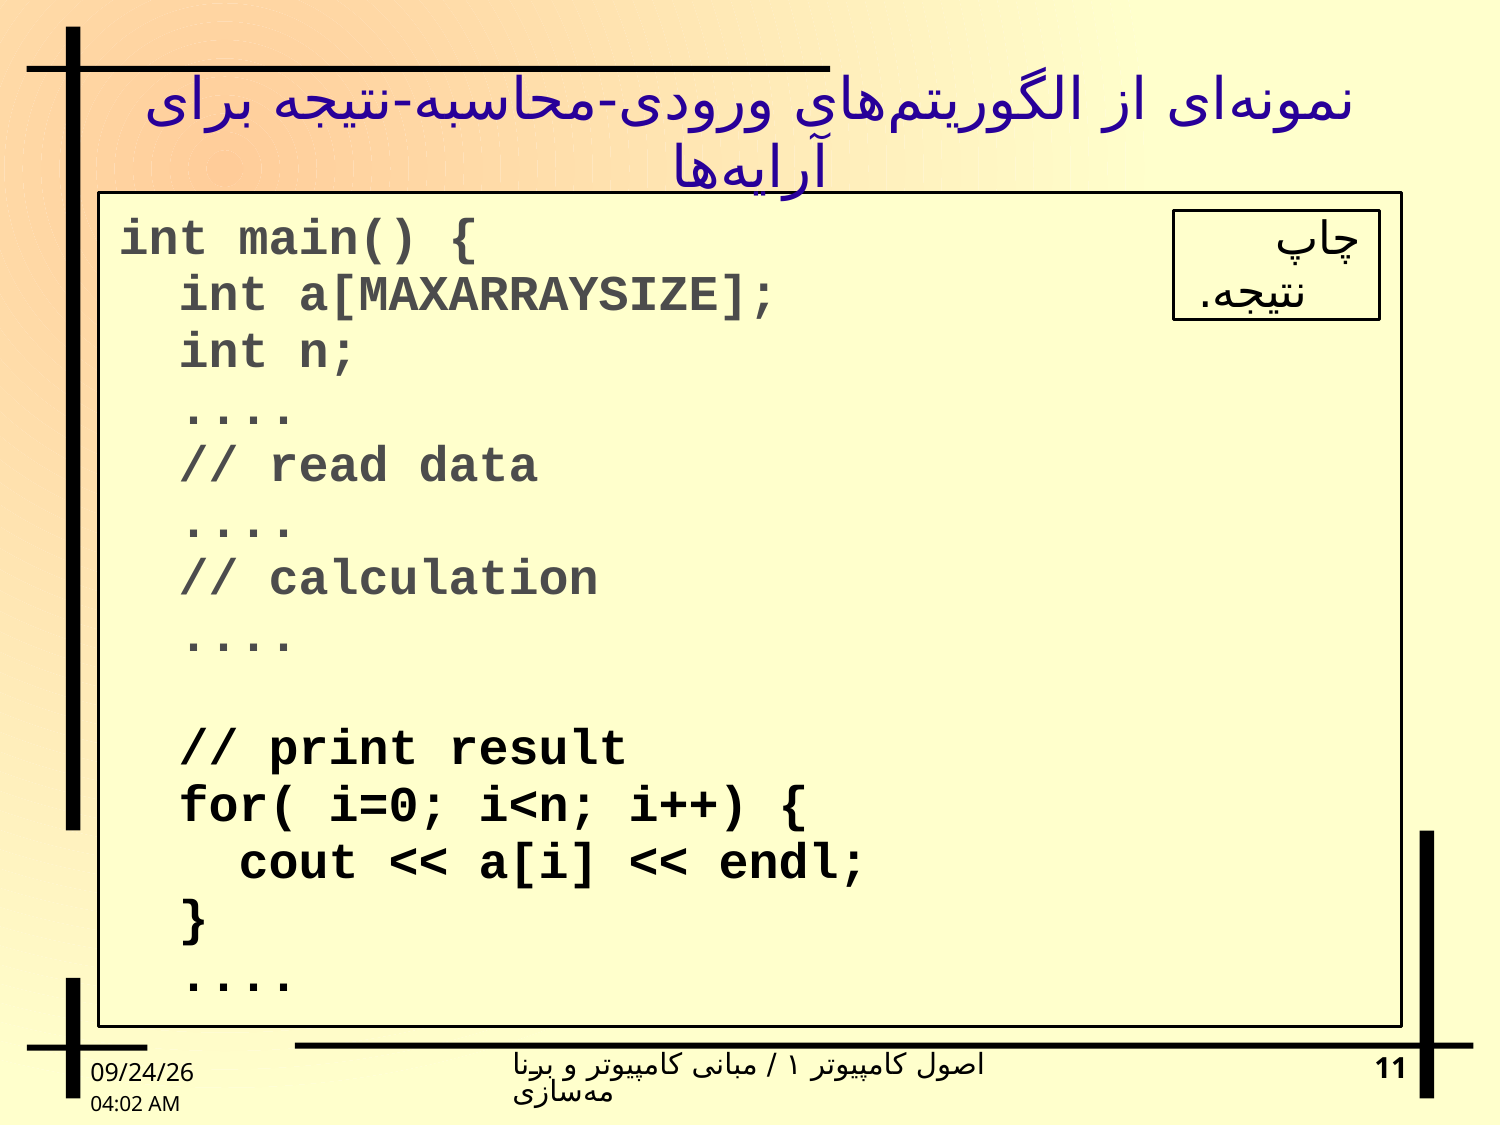

نمونه‌ای از الگوریتم‌های ورودی-محاسبه-نتیجه برای آرایه‌ها
# int main() {
 int a[MAXARRAYSIZE];
 int n;
 ....
 // read data
 ....
 // calculation
 ....
 // print result
 for( i=0; i<n; i++) {
 cout << a[i] << endl;
 }
 ....
چاپ نتیجه.
اصول کامپیوتر ۱ / مبانی کامپیوتر و برنامه‌سازی
11